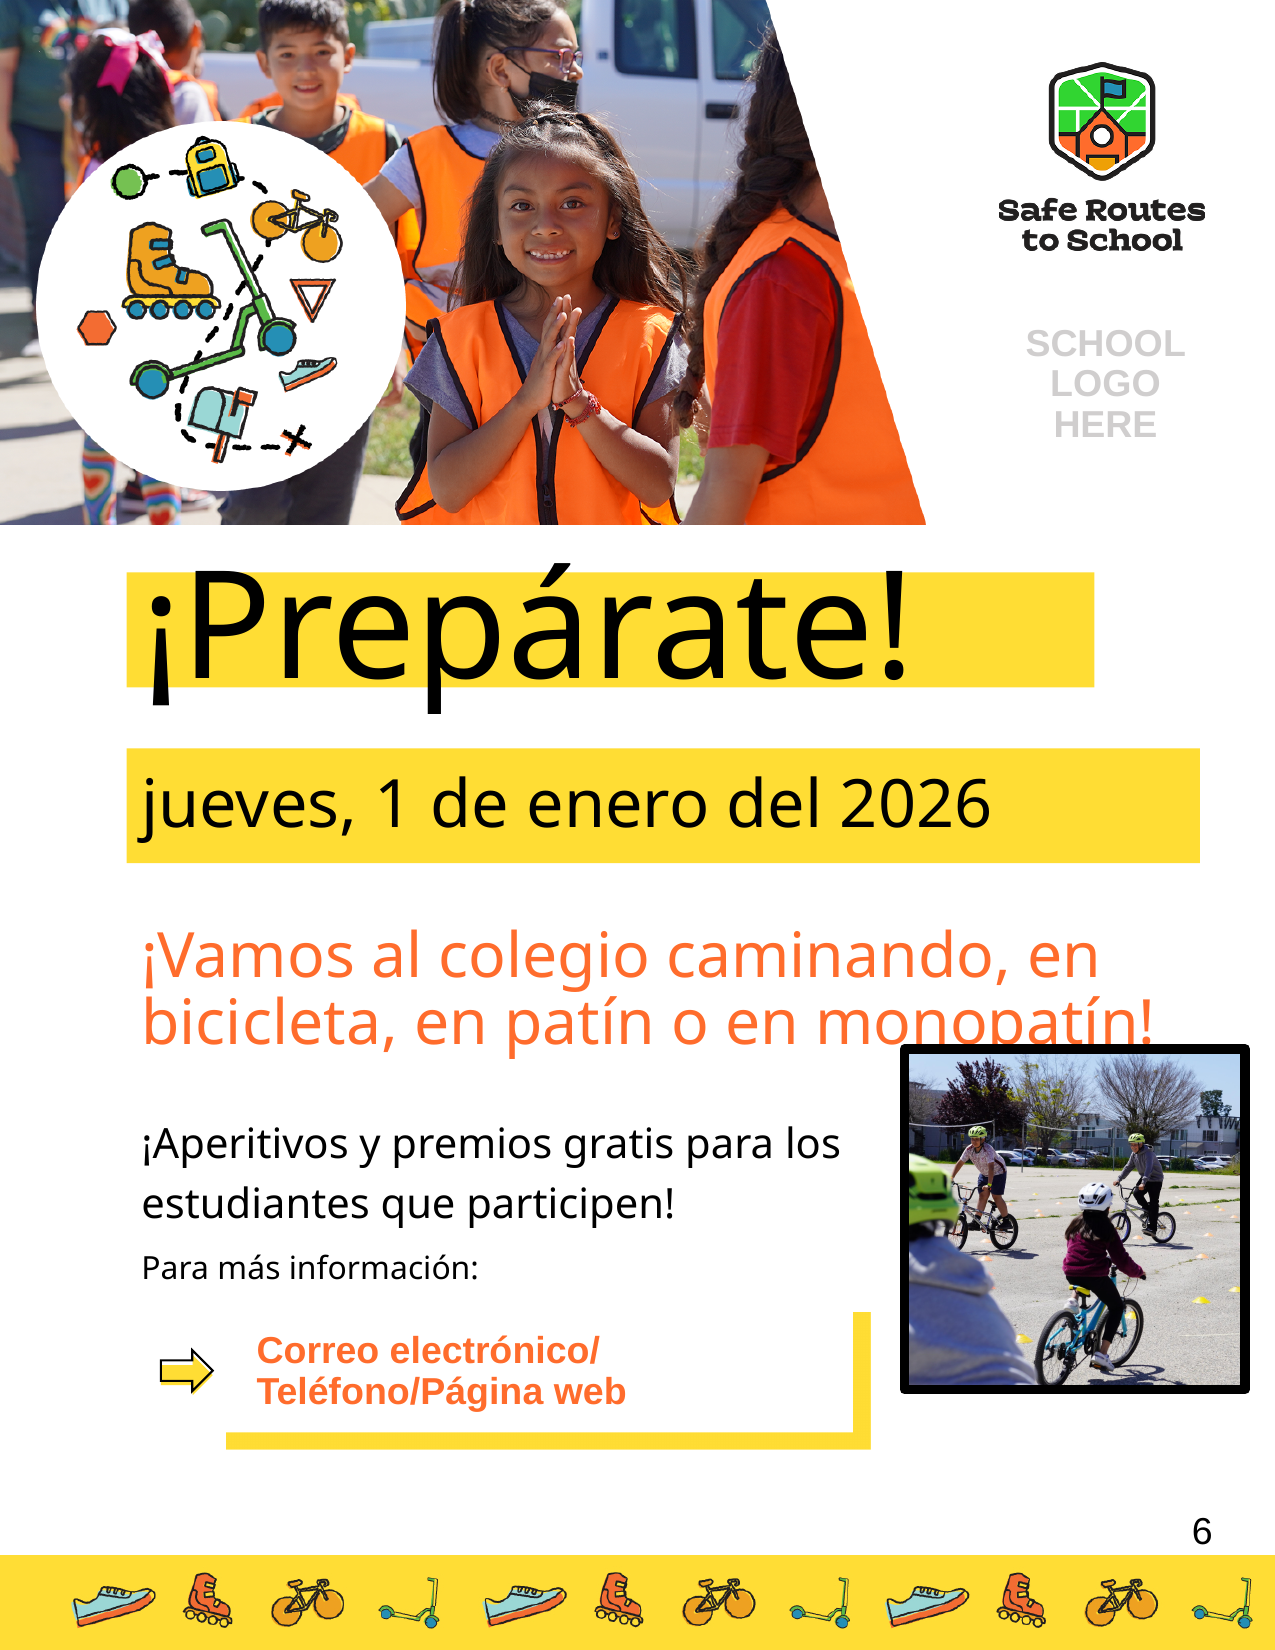

SCHOOL LOGO HERE
¡Prepárate!
# jueves, 1 de enero del 2026
¡Vamos al colegio caminando, en bicicleta, en patín o en monopatín!
¡Aperitivos y premios gratis para los estudiantes que participen!
Para más información:
Correo electrónico/ Teléfono/Página web